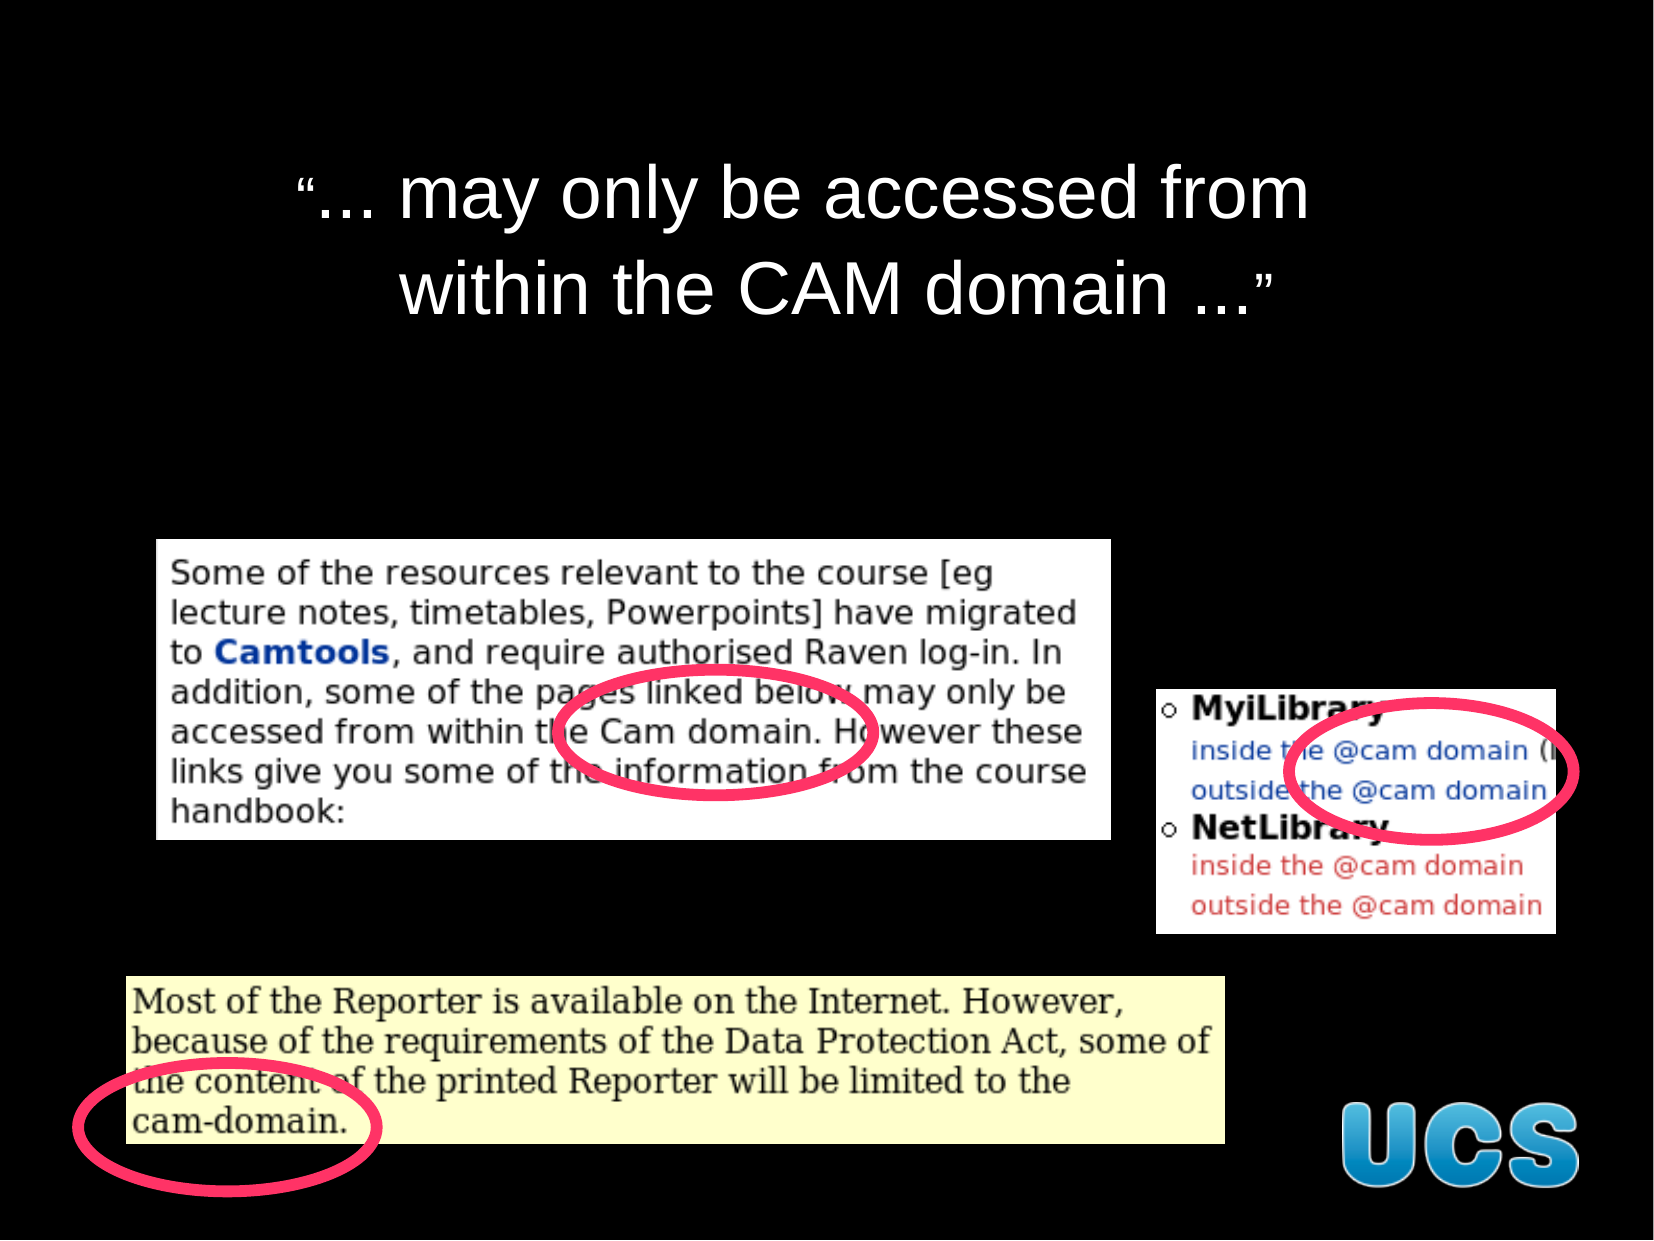

“... may only be accessed from
 within the CAM domain ...”